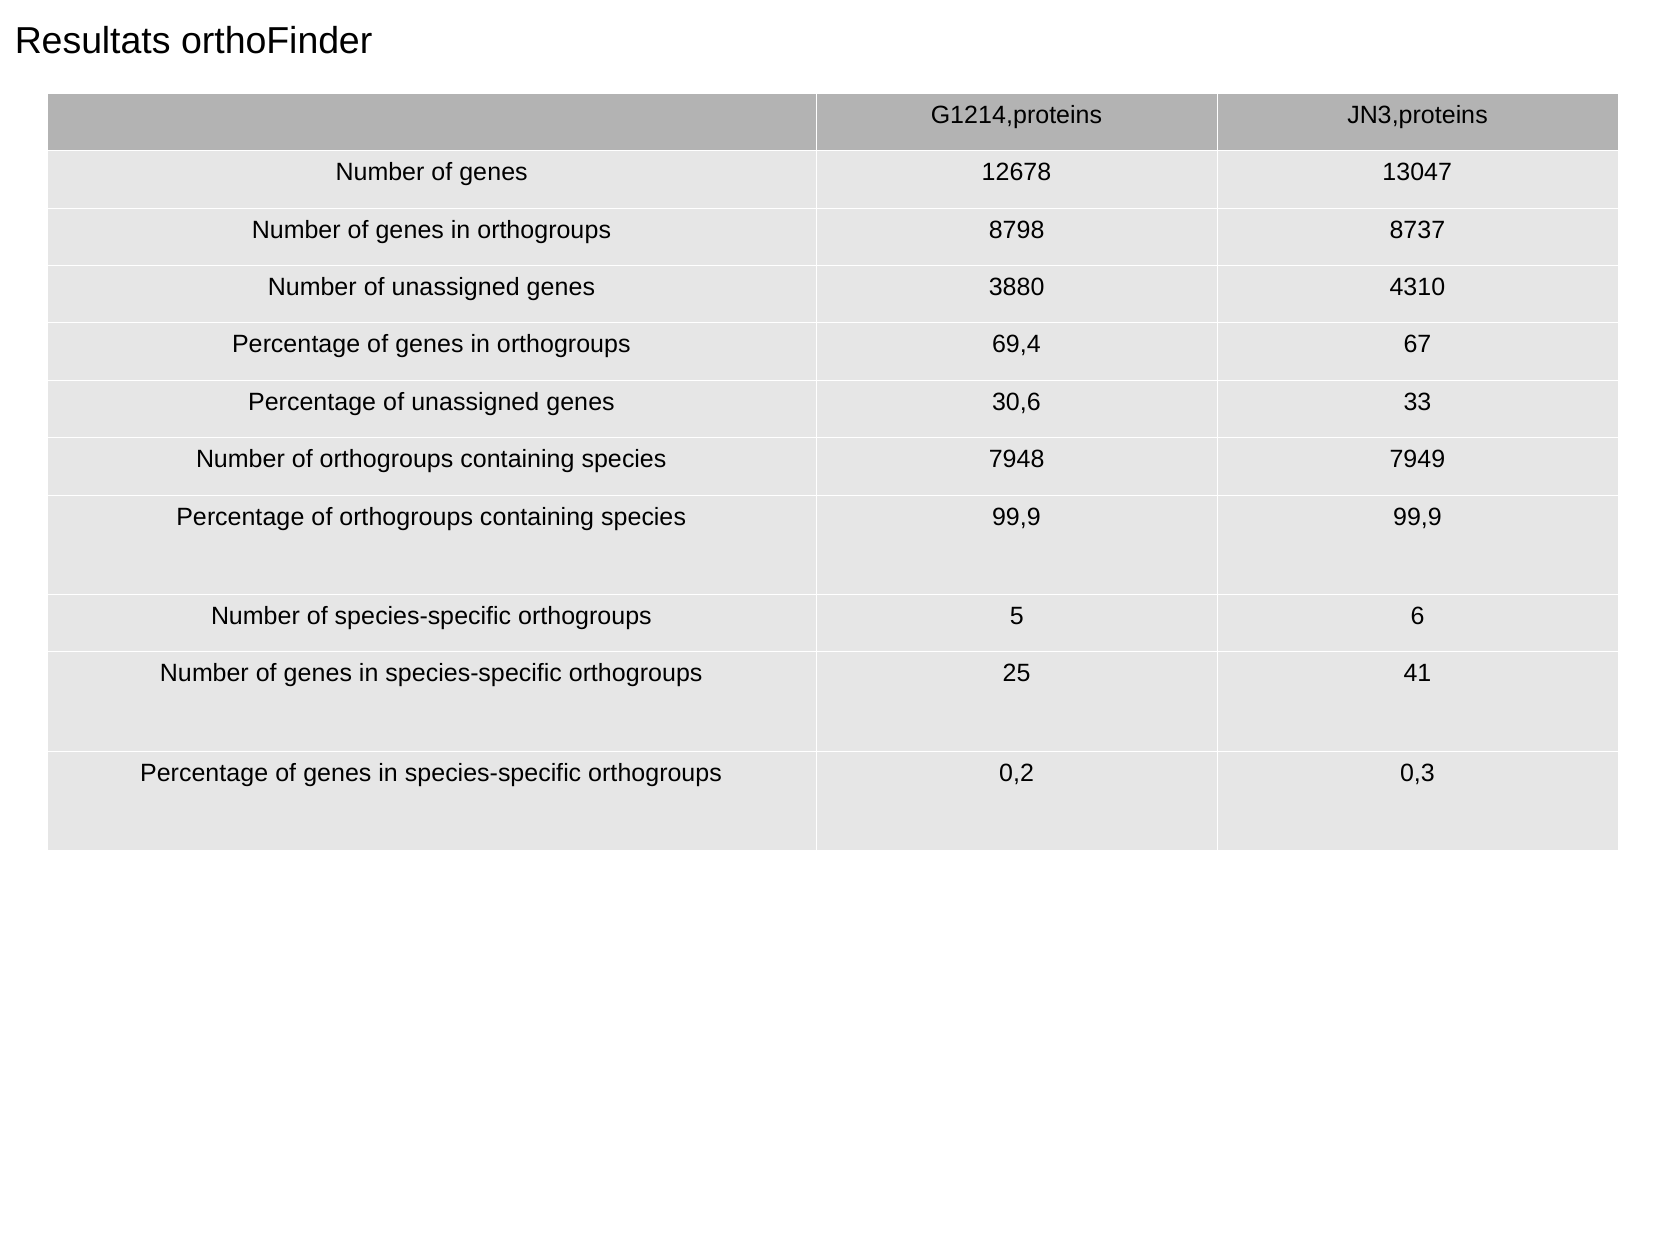

Resultats orthoFinder
| | G1214,proteins | JN3,proteins |
| --- | --- | --- |
| Number of genes | 12678 | 13047 |
| Number of genes in orthogroups | 8798 | 8737 |
| Number of unassigned genes | 3880 | 4310 |
| Percentage of genes in orthogroups | 69,4 | 67 |
| Percentage of unassigned genes | 30,6 | 33 |
| Number of orthogroups containing species | 7948 | 7949 |
| Percentage of orthogroups containing species | 99,9 | 99,9 |
| Number of species-specific orthogroups | 5 | 6 |
| Number of genes in species-specific orthogroups | 25 | 41 |
| Percentage of genes in species-specific orthogroups | 0,2 | 0,3 |